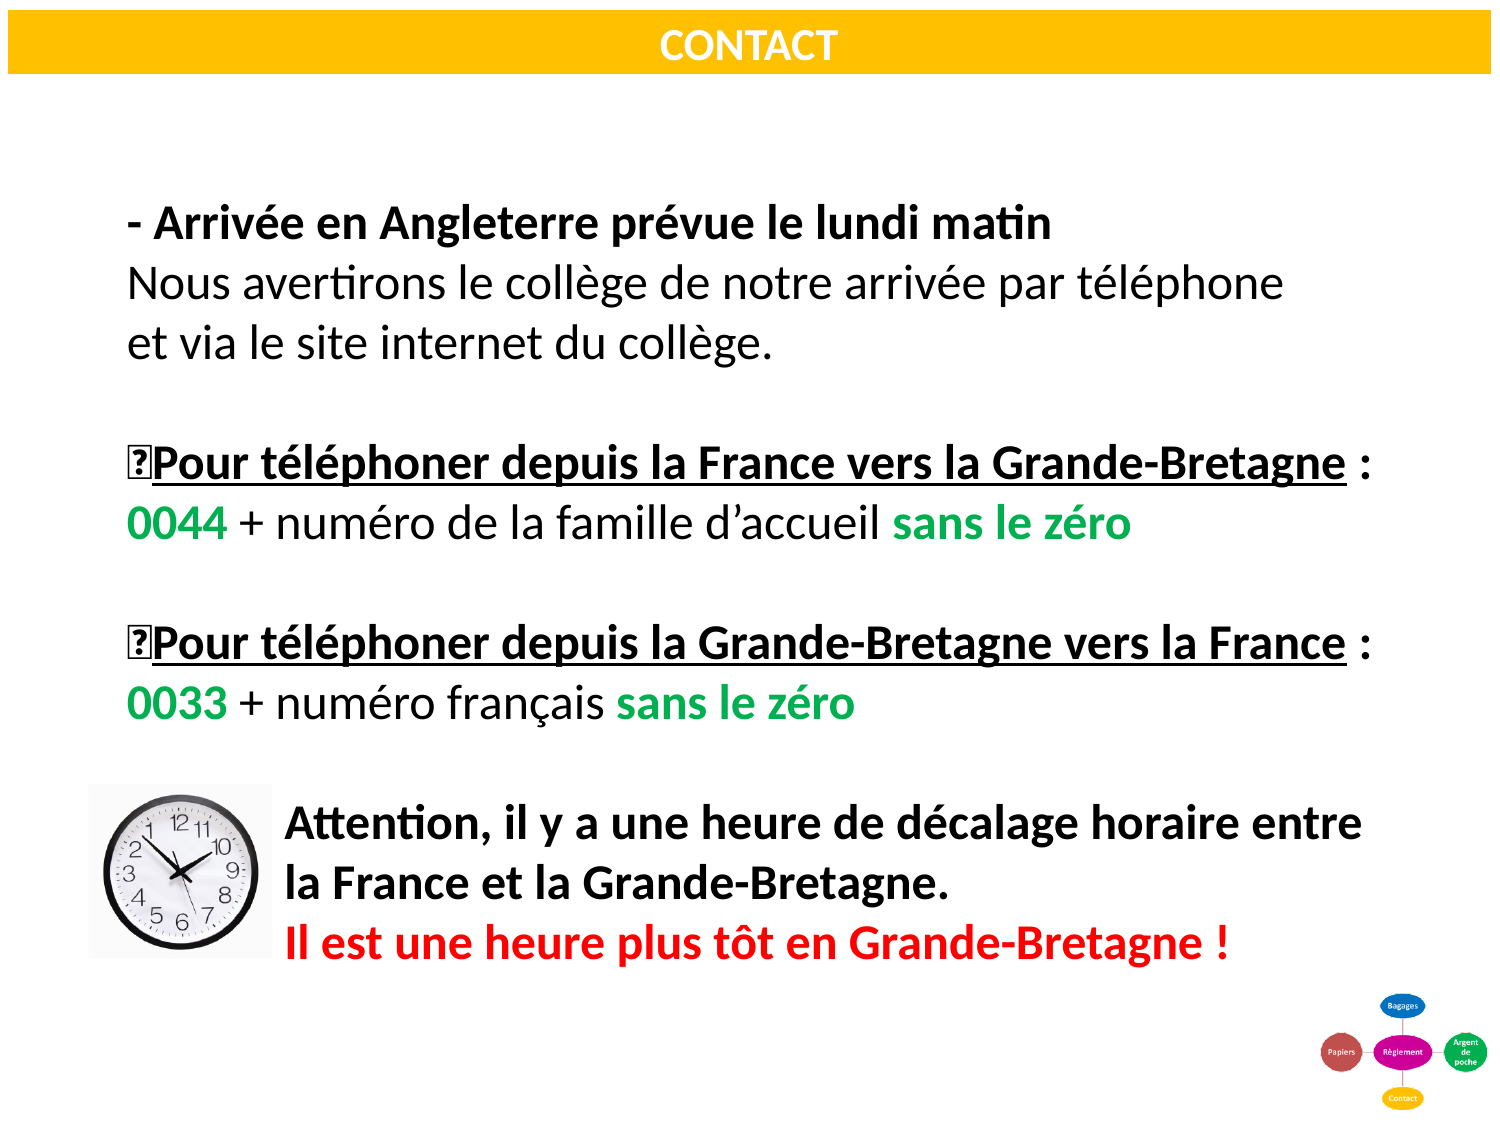

CONTACT
- Arrivée en Angleterre prévue le lundi matin
Nous avertirons le collège de notre arrivée par téléphone
et via le site internet du collège.
Pour téléphoner depuis la France vers la Grande-Bretagne :
0044 + numéro de la famille d’accueil sans le zéro
Pour téléphoner depuis la Grande-Bretagne vers la France :
0033 + numéro français sans le zéro
 Attention, il y a une heure de décalage horaire entre
 la France et la Grande-Bretagne.
 Il est une heure plus tôt en Grande-Bretagne !